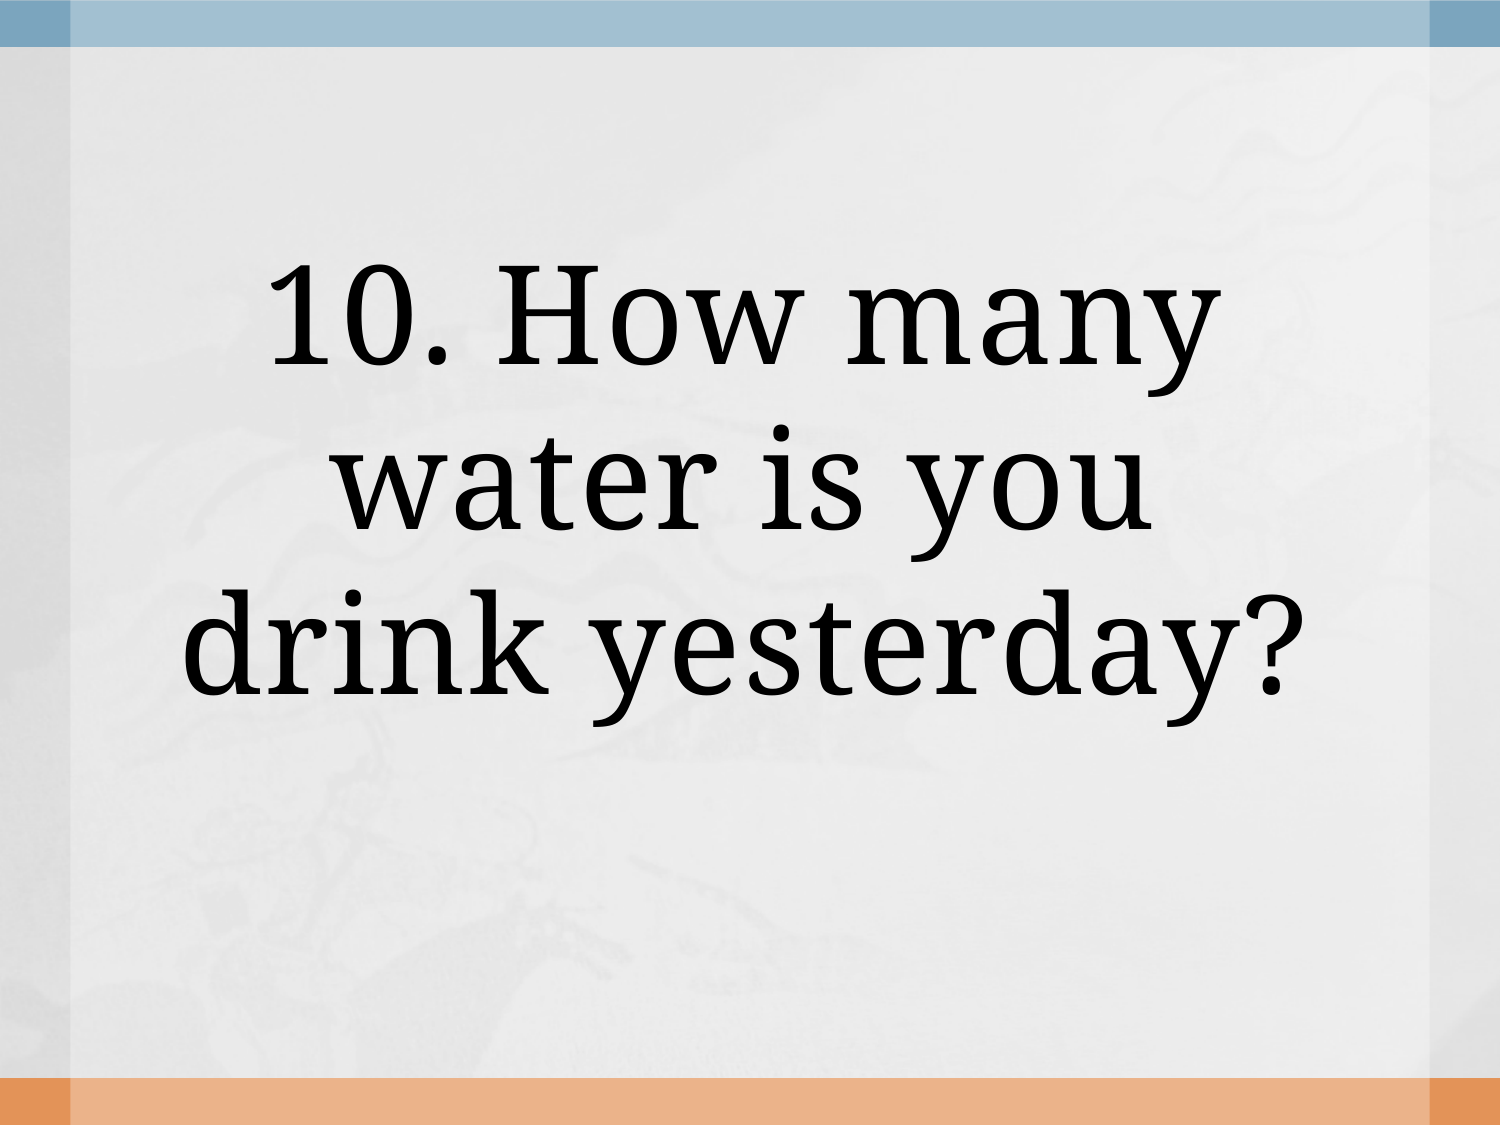

# 10. How many water is you drink yesterday?